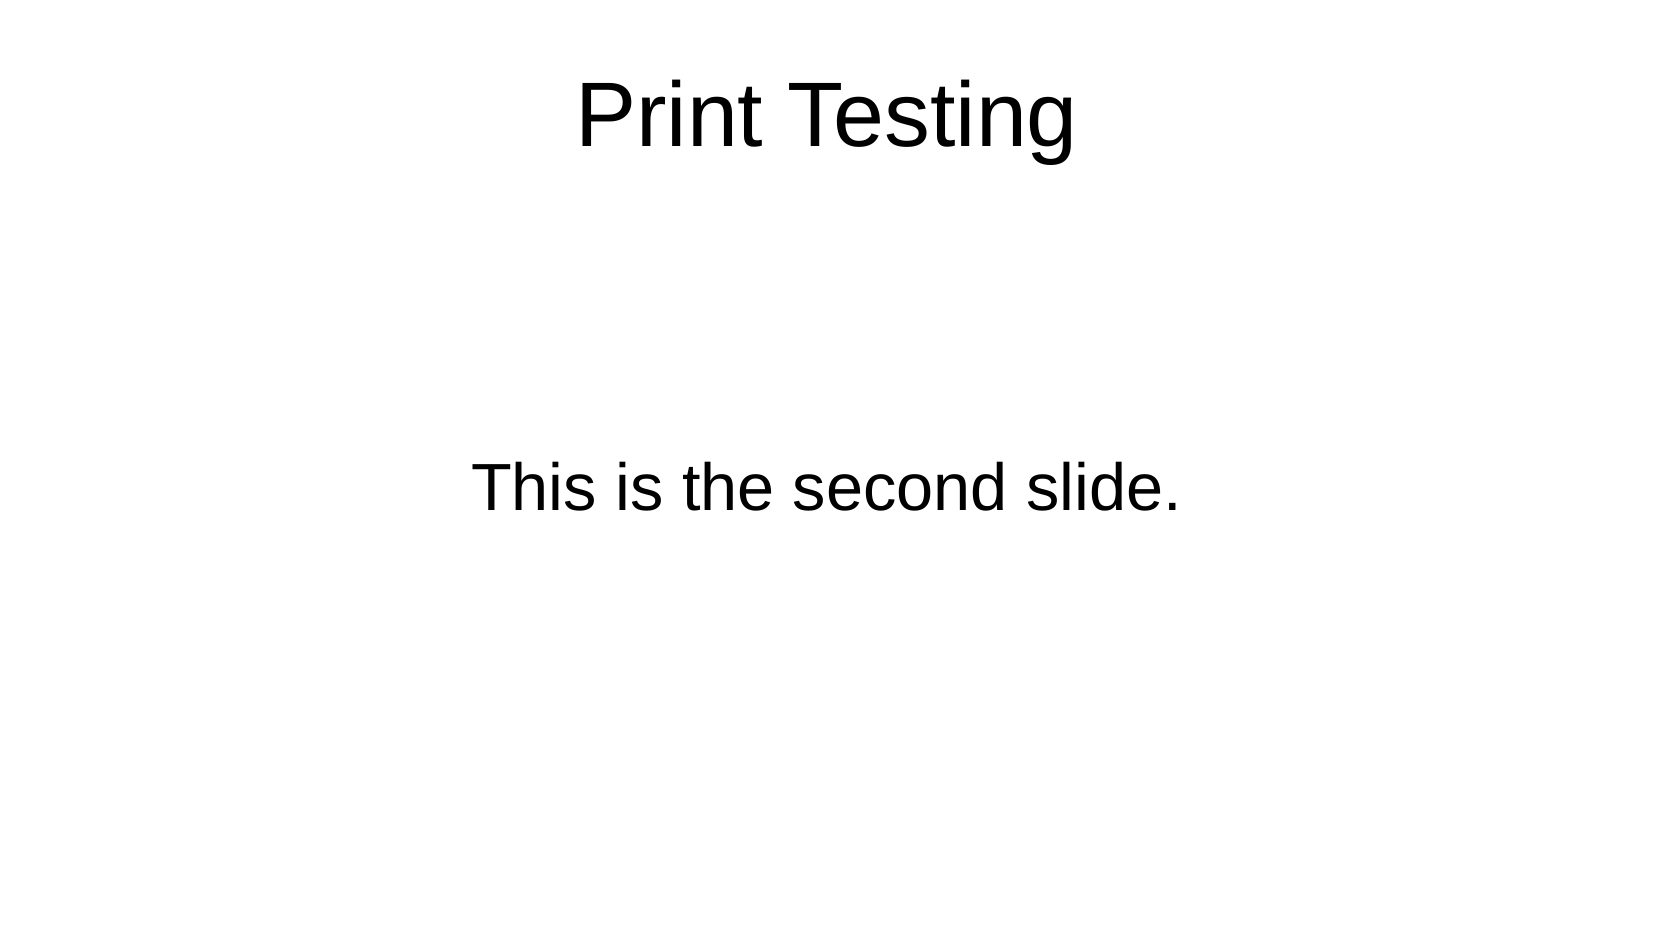

# Print Testing
This is the second slide.